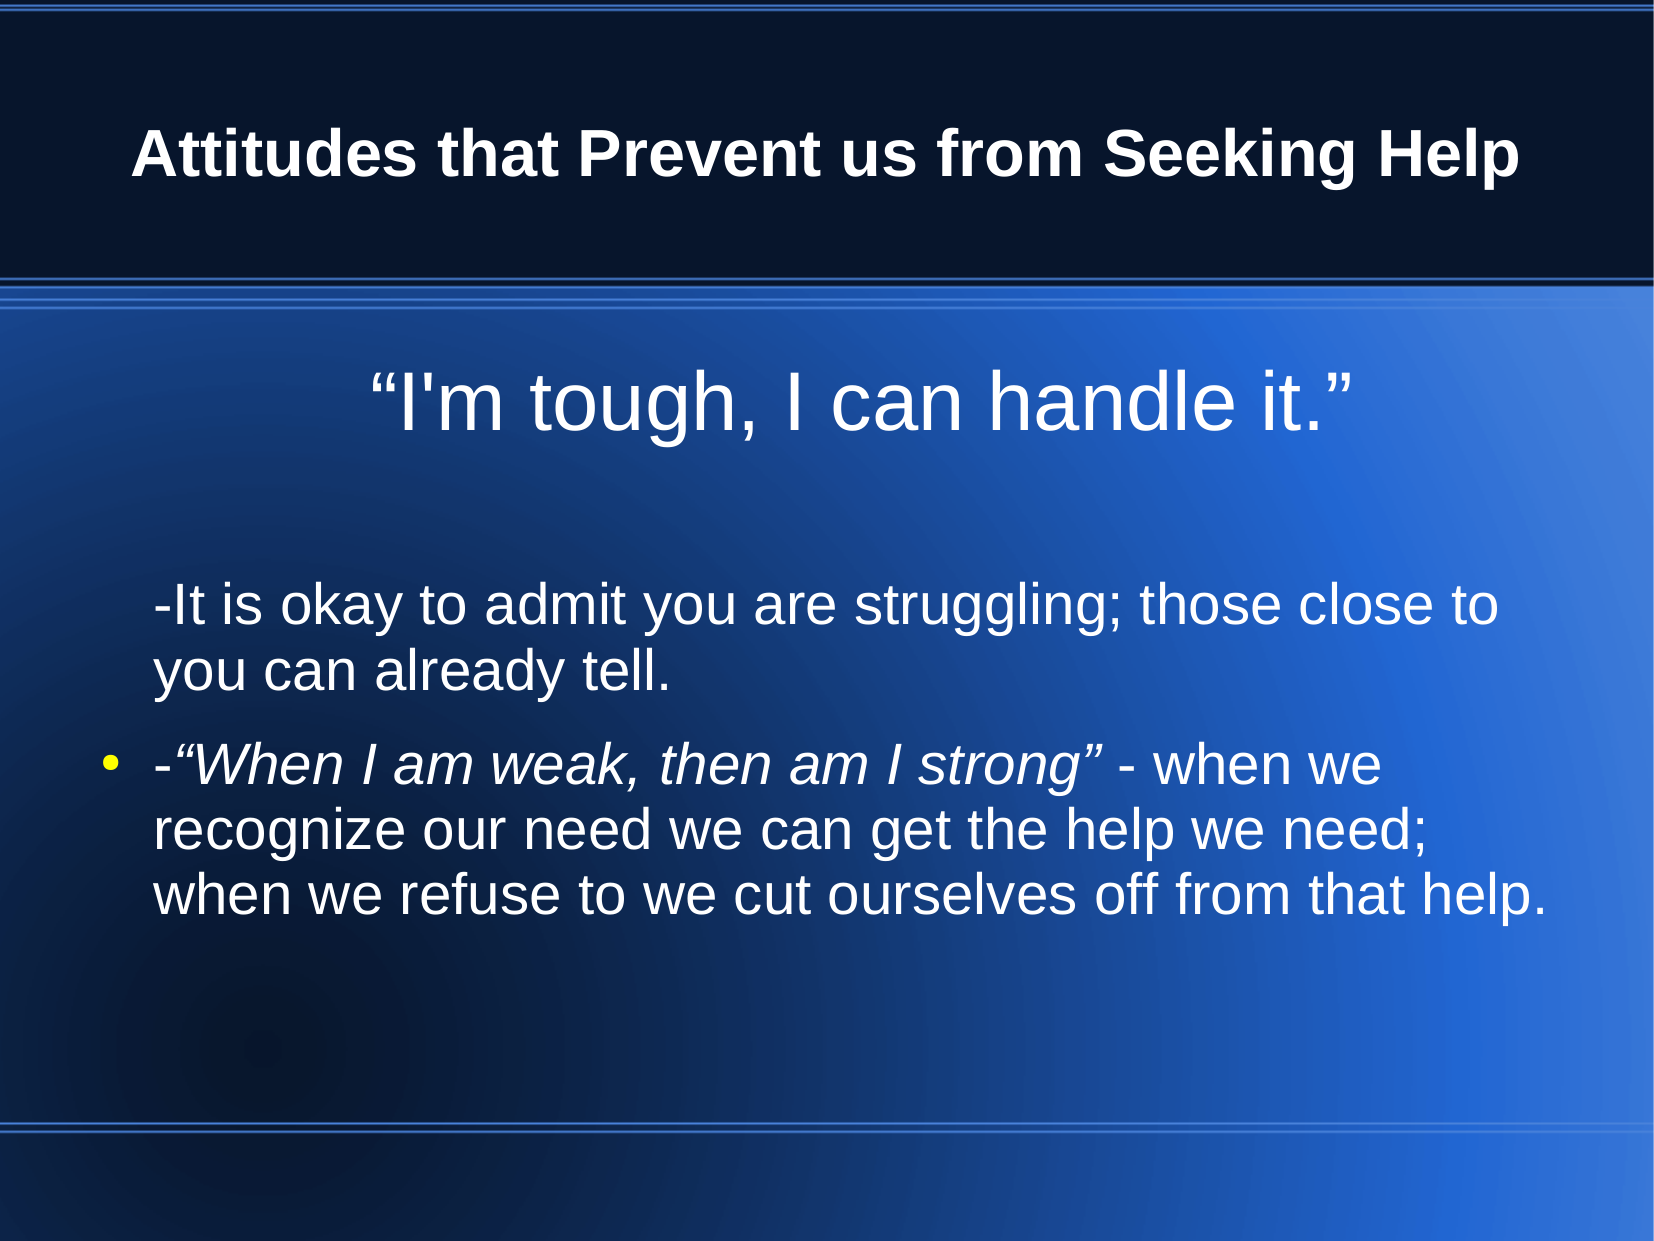

# Attitudes that Prevent us from Seeking Help
“I'm tough, I can handle it.”
-It is okay to admit you are struggling; those close to you can already tell.
-“When I am weak, then am I strong” - when we recognize our need we can get the help we need; when we refuse to we cut ourselves off from that help.